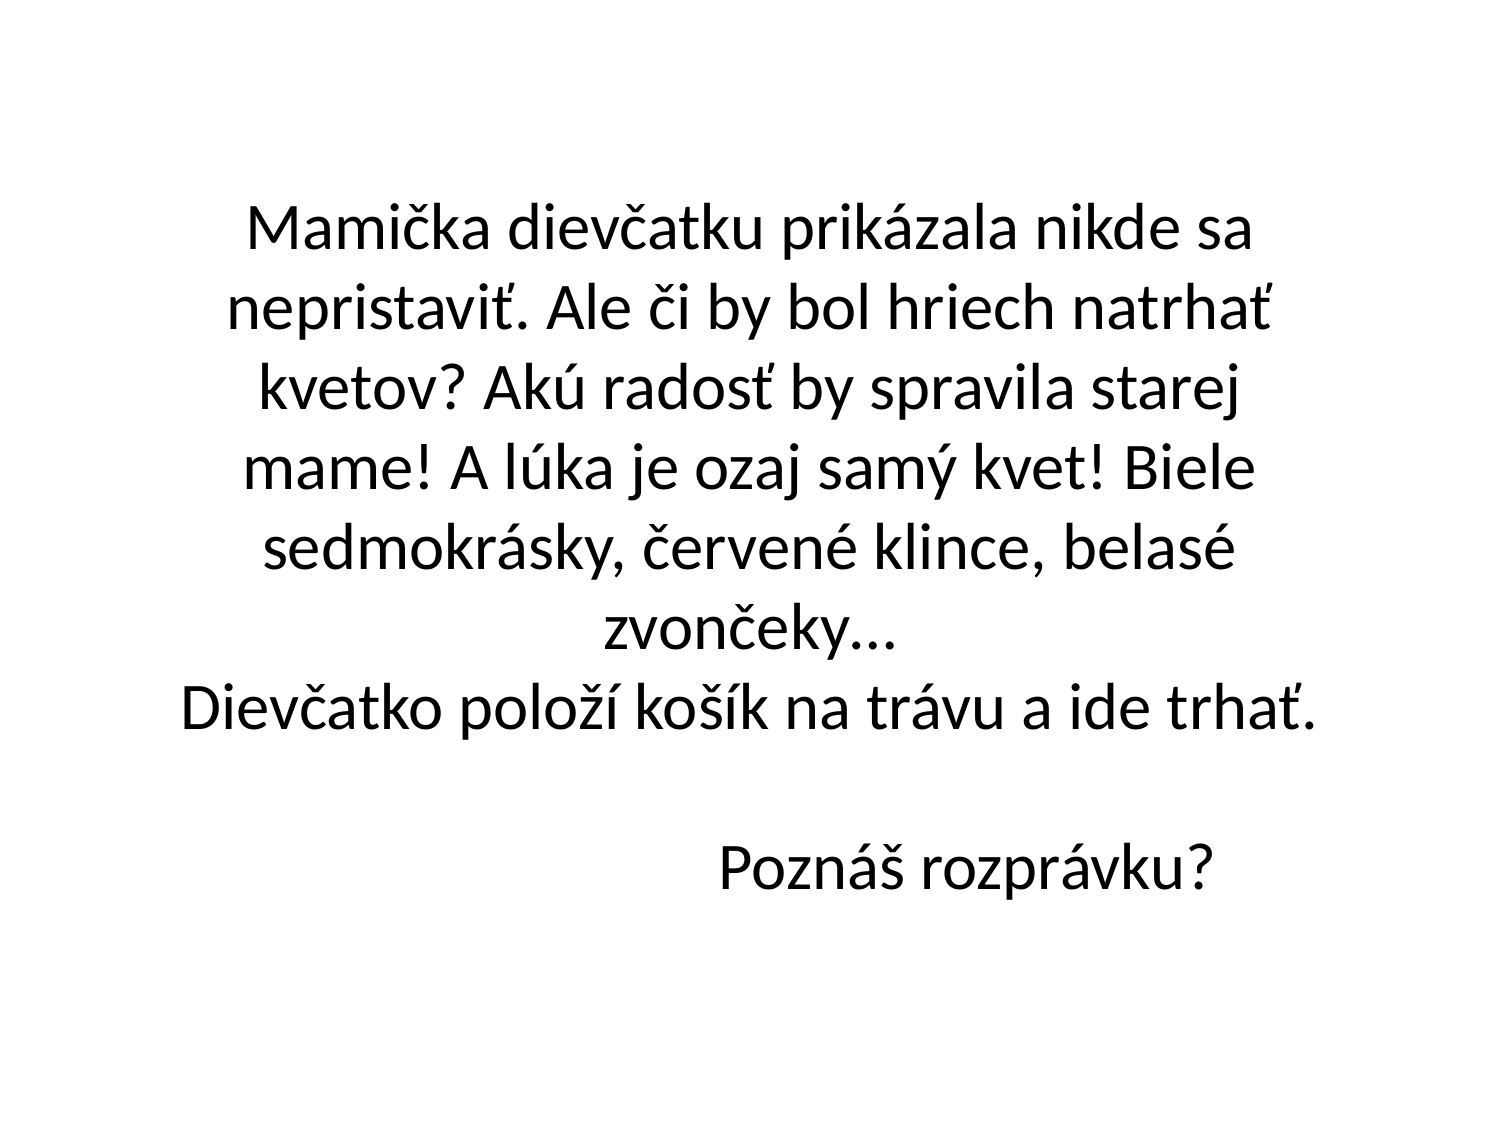

Mamička dievčatku prikázala nikde sa nepristaviť. Ale či by bol hriech natrhať kvetov? Akú radosť by spravila starej mame! A lúka je ozaj samý kvet! Biele sedmokrásky, červené klince, belasé zvončeky…
Dievčatko položí košík na trávu a ide trhať.
 Poznáš rozprávku?
#